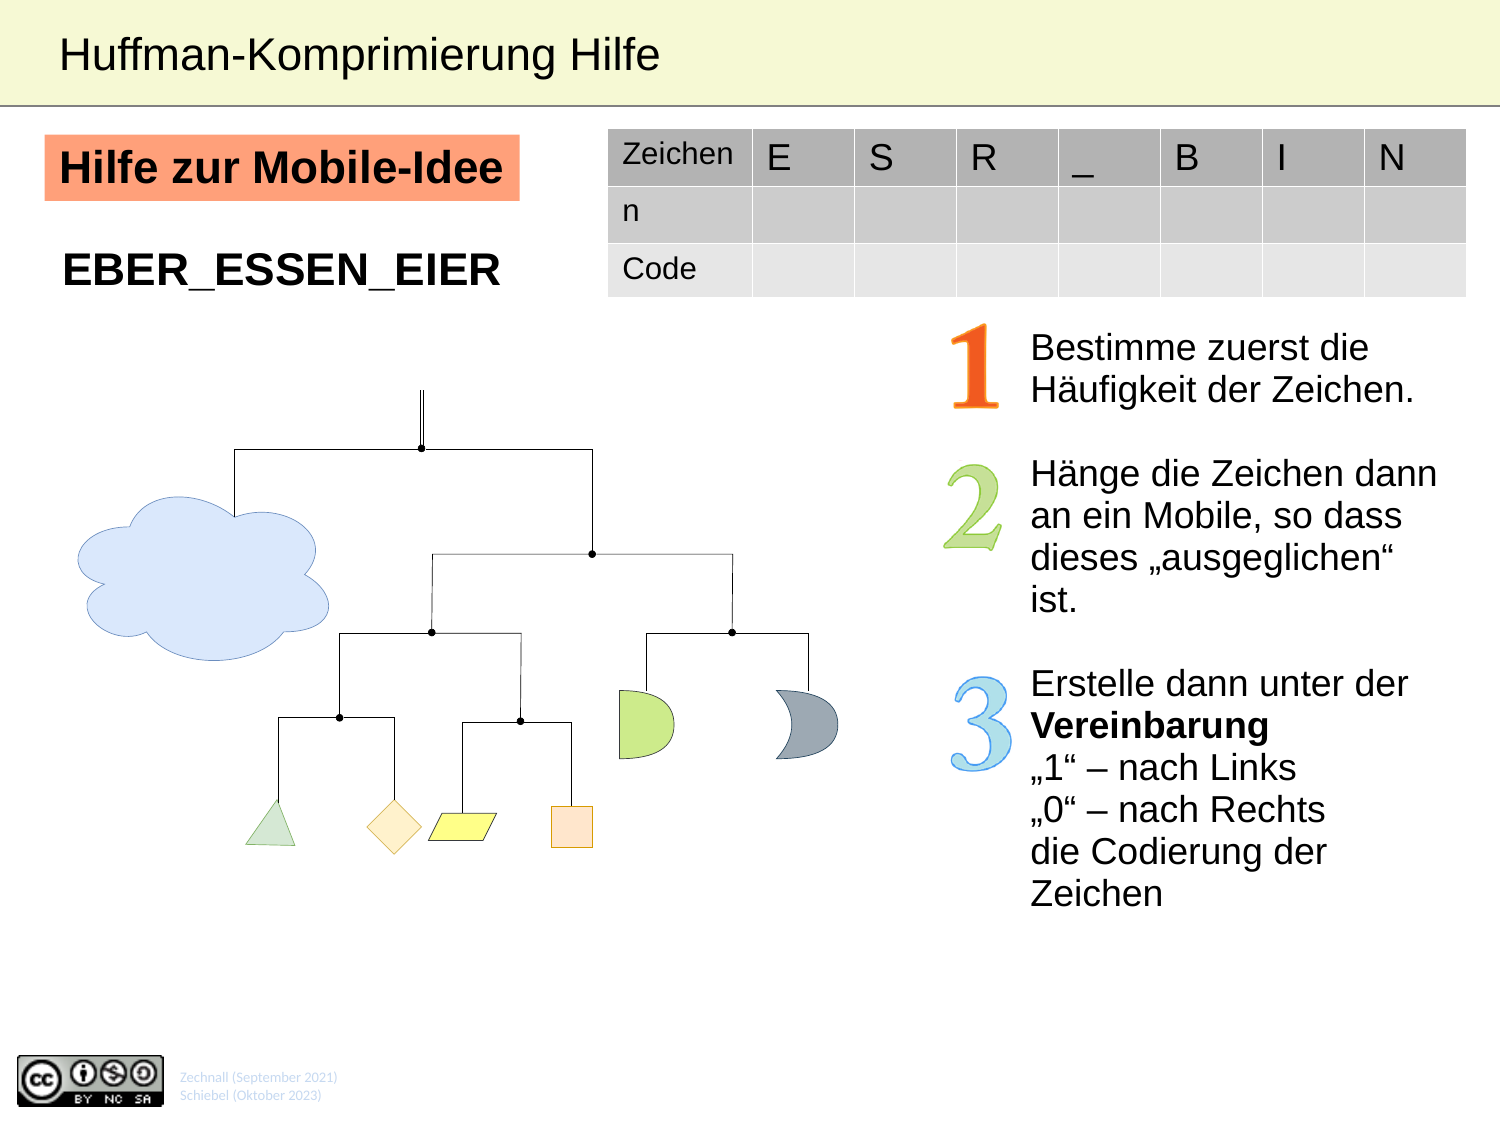

# Huffman-Komprimierung Hilfe
| Zeichen | E | S | R | \_ | B | I | N |
| --- | --- | --- | --- | --- | --- | --- | --- |
| n | | | | | | | |
| Code | | | | | | | |
Hilfe zur Mobile-Idee
EBER_ESSEN_EIER
Bestimme zuerst die Häufigkeit der Zeichen.
Hänge die Zeichen dann an ein Mobile, so dass dieses „ausgeglichen“ ist.
Erstelle dann unter der Vereinbarung
„1“ – nach Links
„0“ – nach Rechts
die Codierung der Zeichen